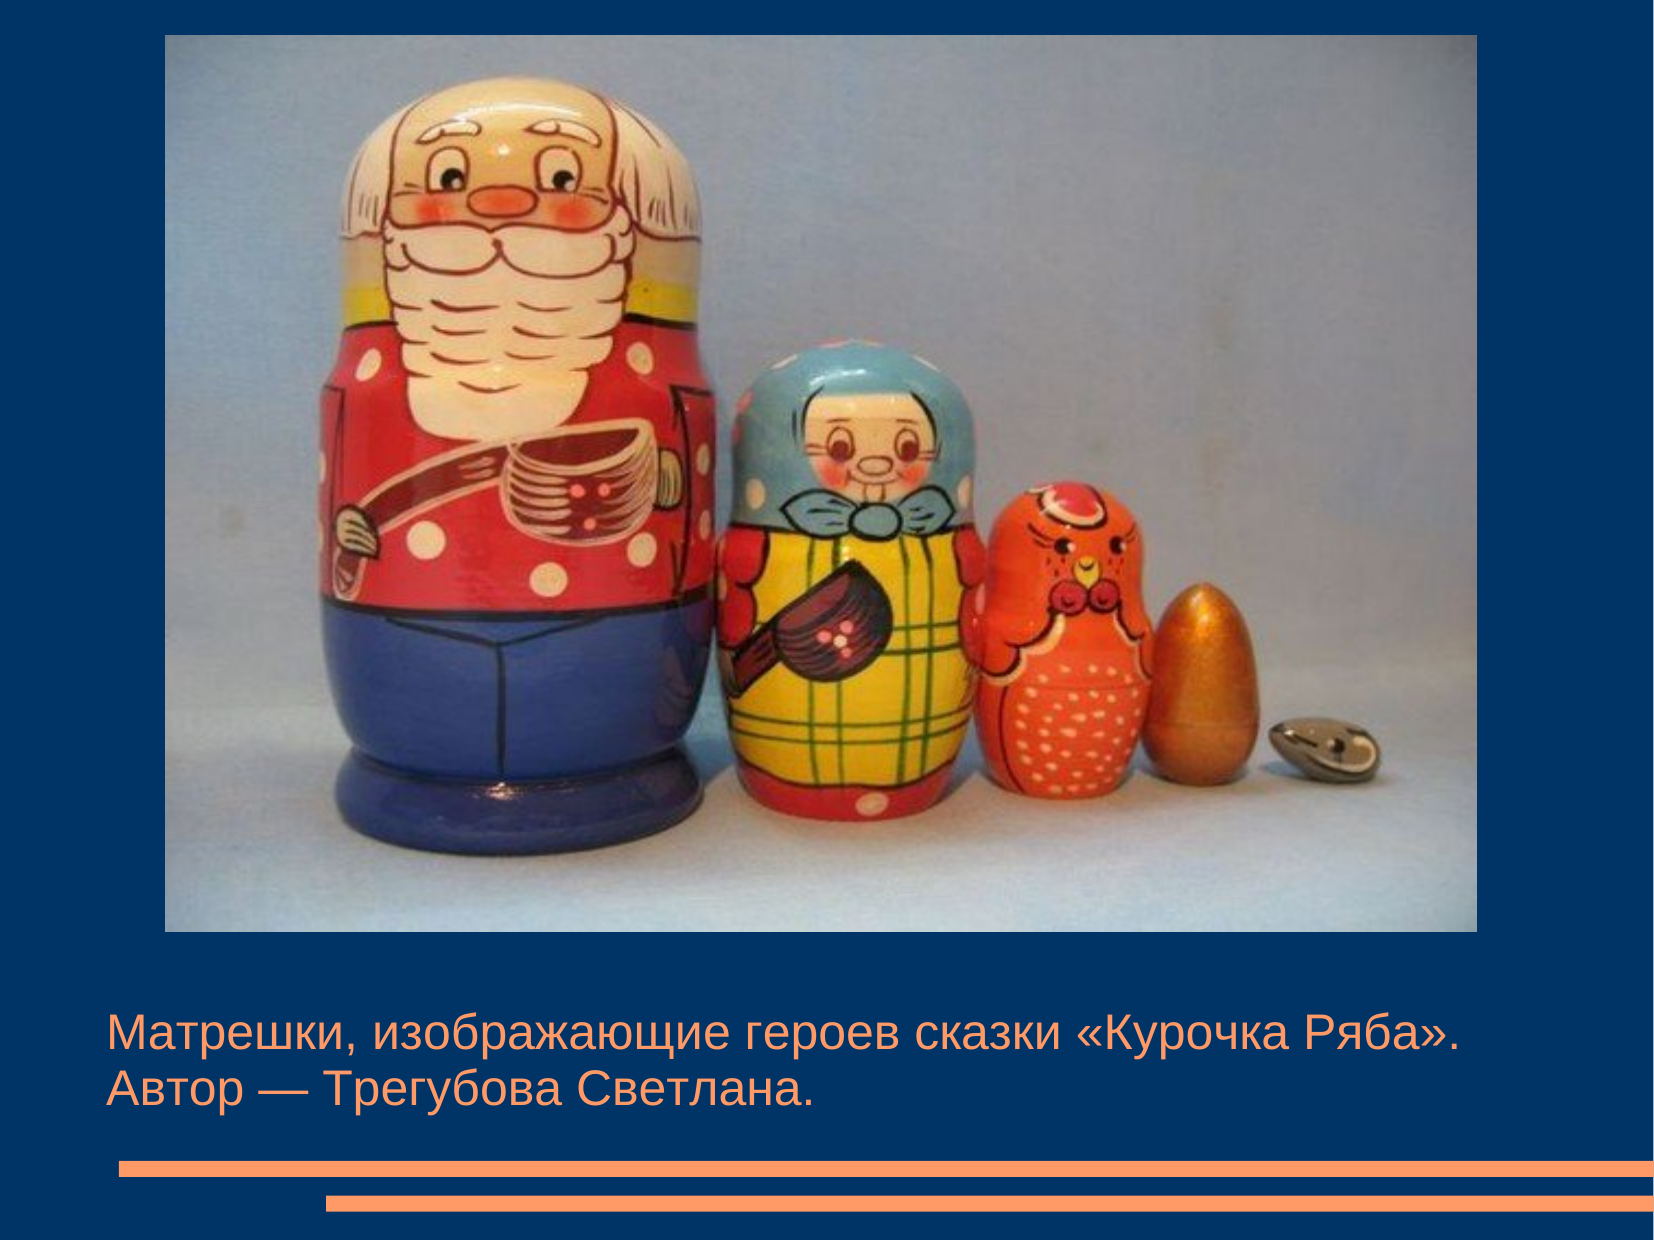

# Матрешки, изображающие героев сказки «Курочка Ряба». Автор — Трегубова Светлана.